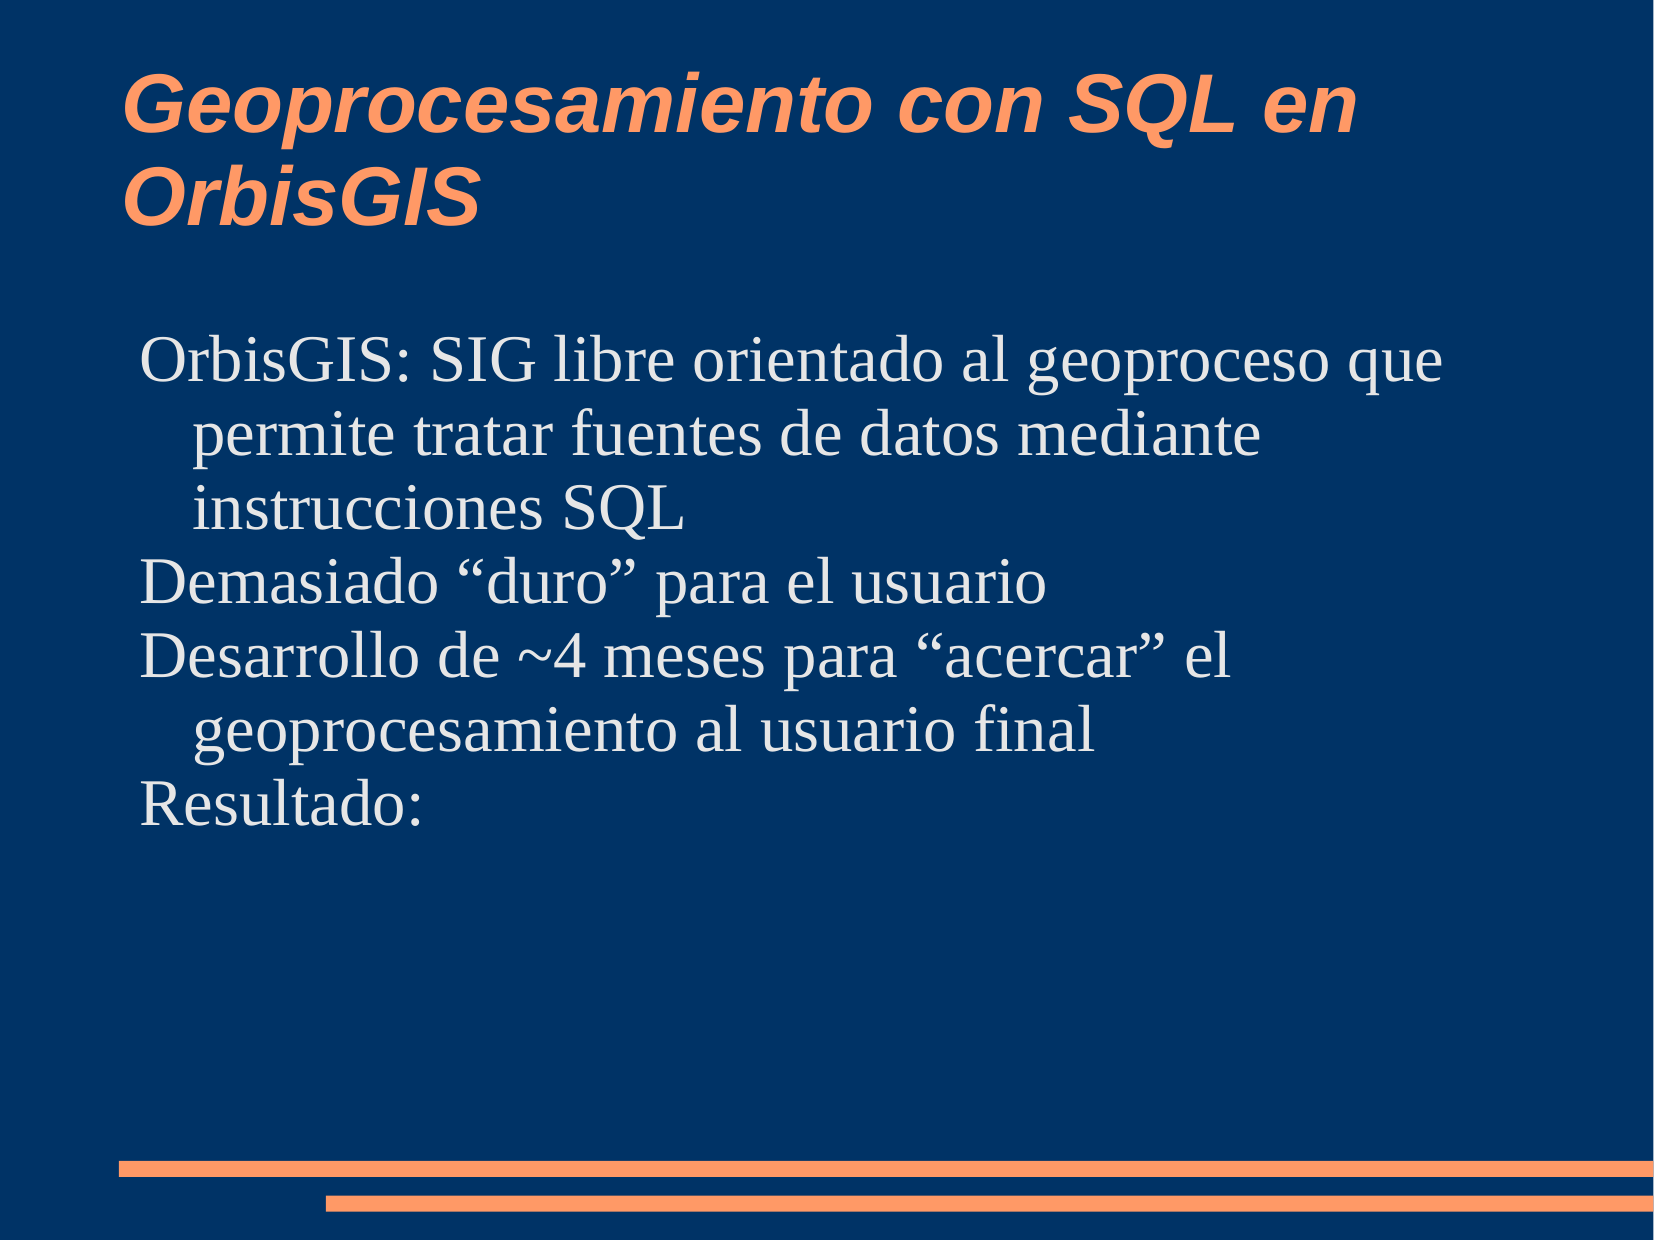

# Geoprocesamiento con SQL en OrbisGIS
OrbisGIS: SIG libre orientado al geoproceso que permite tratar fuentes de datos mediante instrucciones SQL
Demasiado “duro” para el usuario
Desarrollo de ~4 meses para “acercar” el geoprocesamiento al usuario final
Resultado: